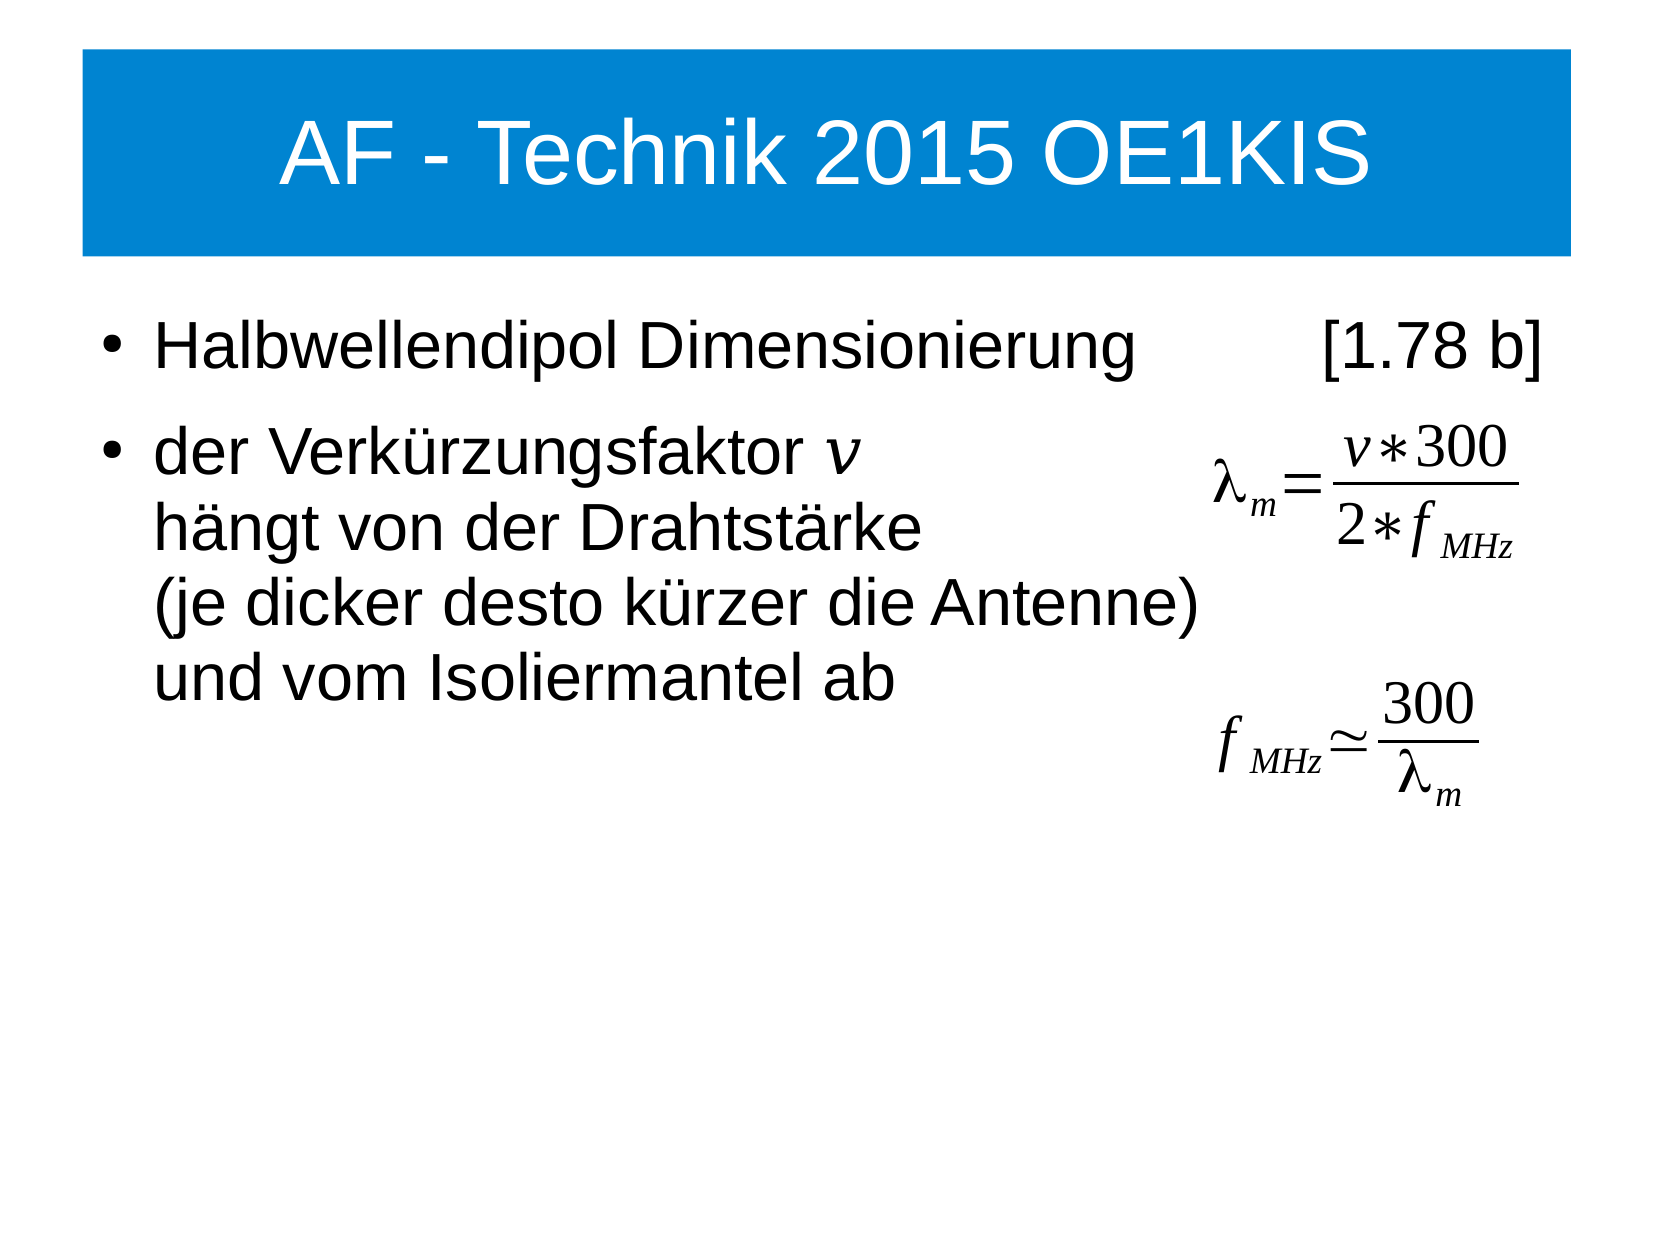

# AF - Technik 2015 OE1KIS
Halbwellendipol Dimensionierung [1.78 b]
der Verkürzungsfaktor v
hängt von der Drahtstärke
(je dicker desto kürzer die Antenne)
und vom Isoliermantel ab